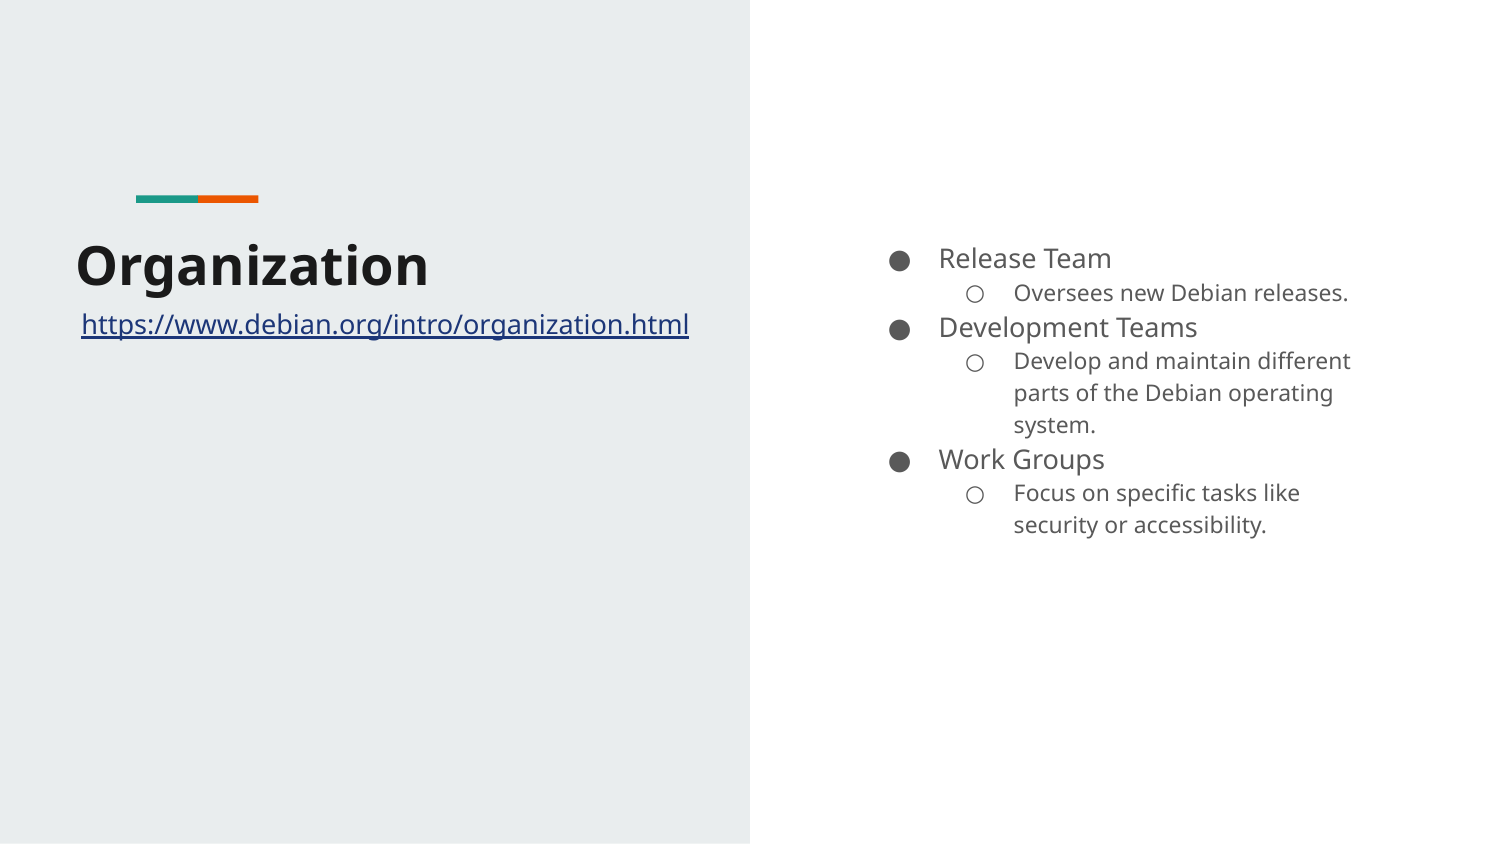

# Organization
Release Team
Oversees new Debian releases.
Development Teams
Develop and maintain different parts of the Debian operating system.
Work Groups
Focus on specific tasks like security or accessibility.
https://www.debian.org/intro/organization.html